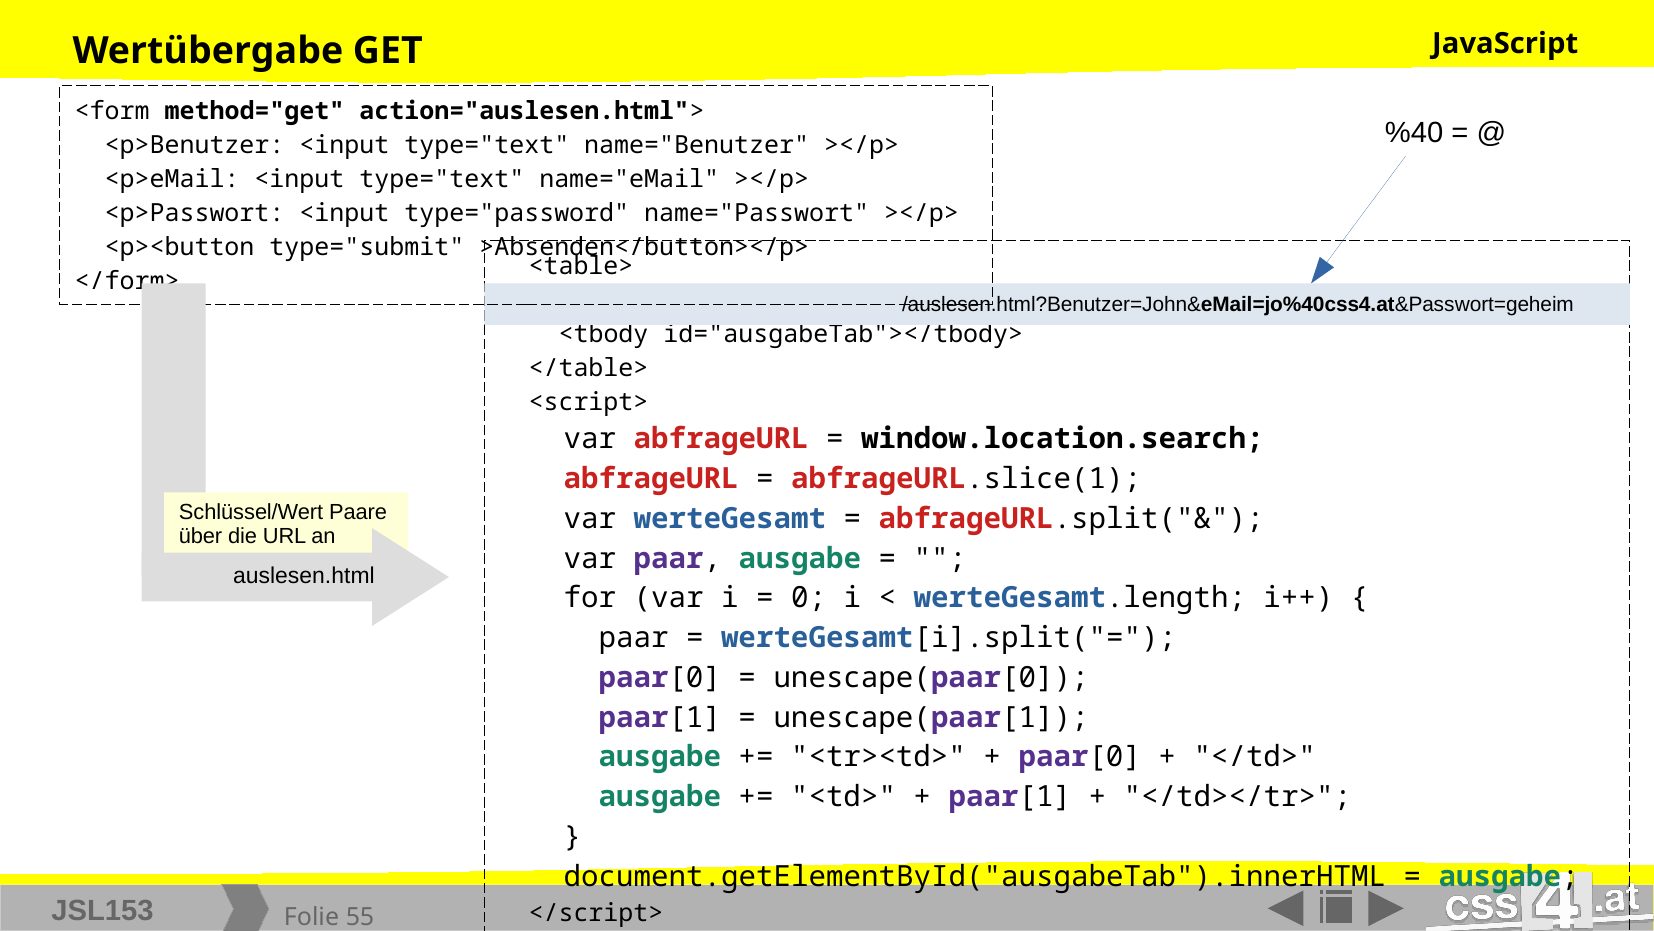

JavaScript
Wertübergabe GET
<form method="get" action="auslesen.html">
 <p>Benutzer: <input type="text" name="Benutzer" ></p>
 <p>eMail: <input type="text" name="eMail" ></p>
 <p>Passwort: <input type="password" name="Passwort" ></p>
 <p><button type="submit" >Absenden</button></p>
</form>
%40 = @
<table>
 <thead><tr><th>Variablenname</th><th>Wert</th></tr></thead>
 <tbody id="ausgabeTab"></tbody>
</table>
<script>
 var abfrageURL = window.location.search;
 abfrageURL = abfrageURL.slice(1);
 var werteGesamt = abfrageURL.split("&");
 var paar, ausgabe = "";
 for (var i = 0; i < werteGesamt.length; i++) {
 paar = werteGesamt[i].split("=");
 paar[0] = unescape(paar[0]);
 paar[1] = unescape(paar[1]);
 ausgabe += "<tr><td>" + paar[0] + "</td>"
 ausgabe += "<td>" + paar[1] + "</td></tr>";
 }
 document.getElementById("ausgabeTab").innerHTML = ausgabe;
</script>
Schlüssel/Wert Paare
über die URL an
auslesen.html
/auslesen.html?Benutzer=John&eMail=jo%40css4.at&Passwort=geheim
JSL153
Folie